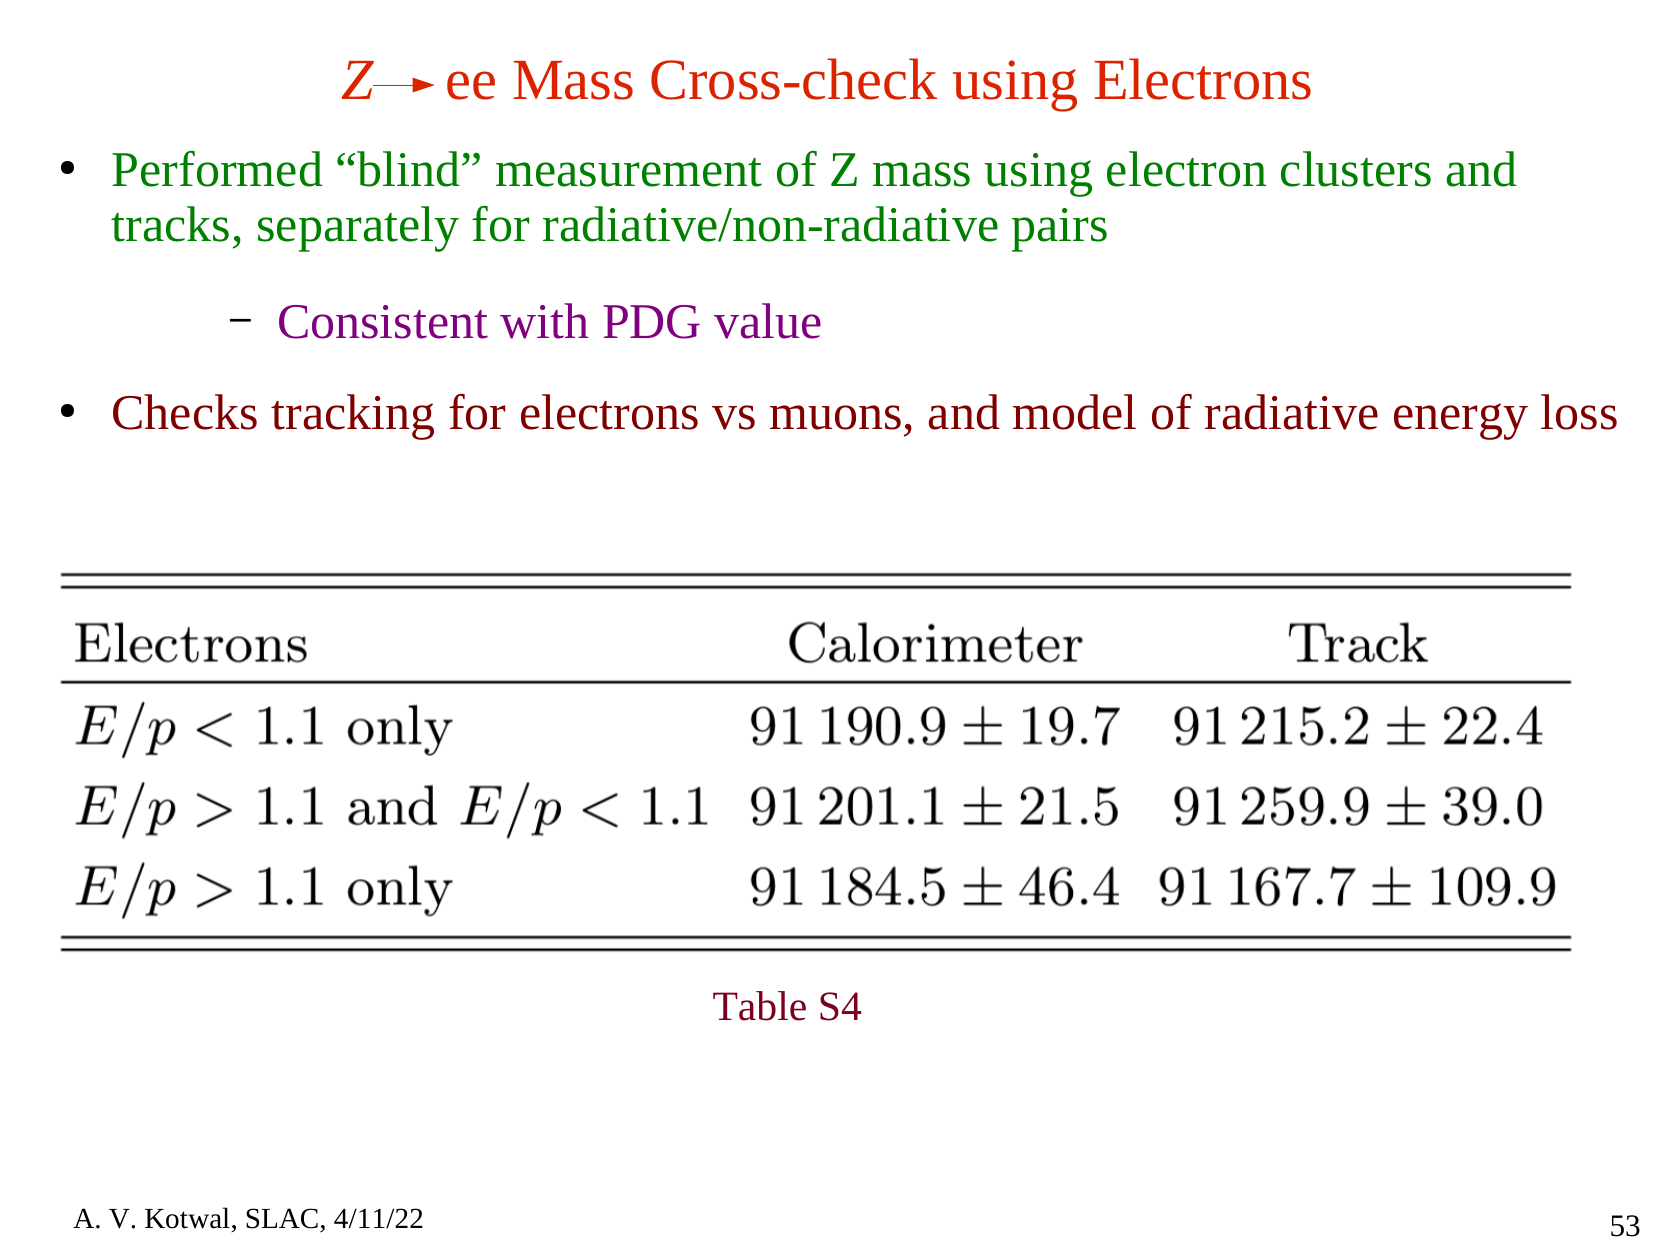

# Z ee Mass Cross-check using Electrons
Performed “blind” measurement of Z mass using electron clusters and tracks, separately for radiative/non-radiative pairs
Consistent with PDG value
Checks tracking for electrons vs muons, and model of radiative energy loss
Table S4
A. V. Kotwal, SLAC, 4/11/22